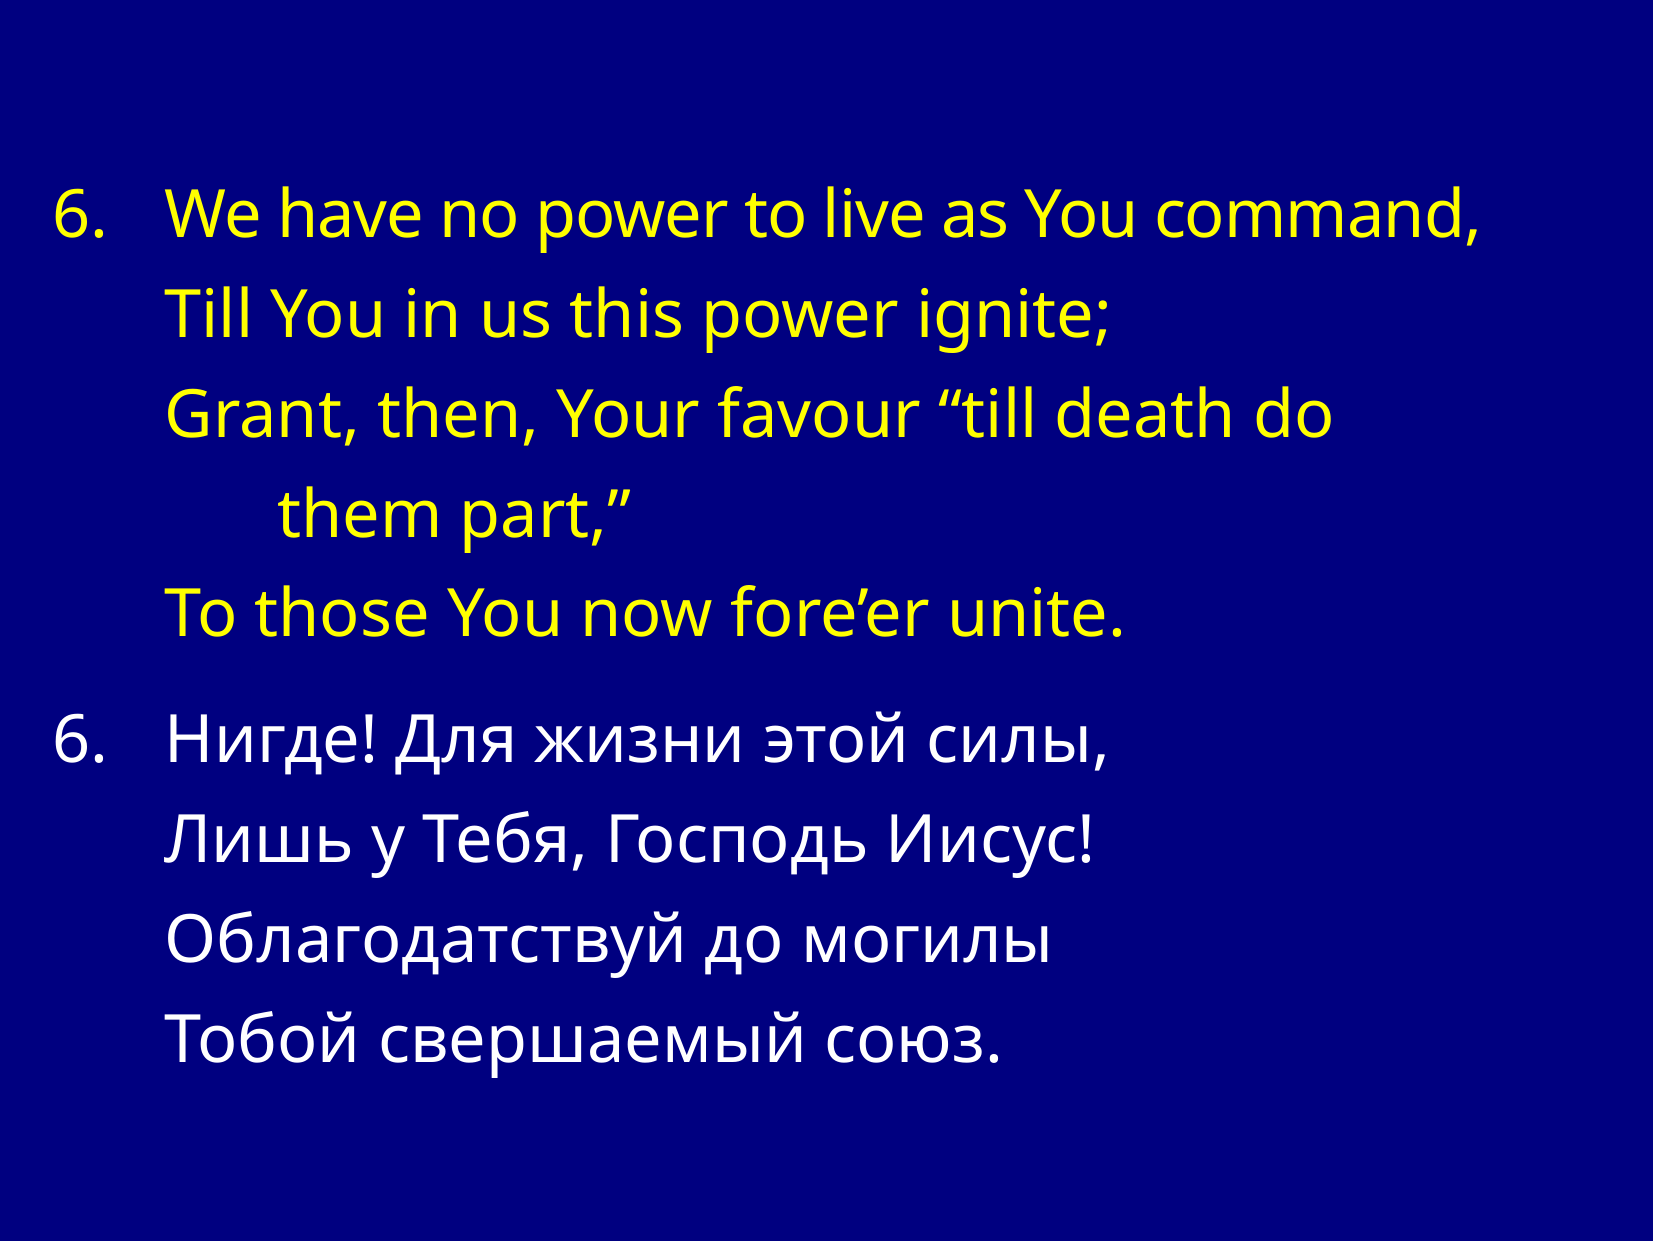

6.	We have no power to live as You command,
	Till You in us this power ignite;
	Grant, then, Your favour “till death do
		them part,”
	To those You now fore’er unite.
6.	Нигде! Для жизни этой силы,
	Лишь у Тебя, Господь Иисус!
	Облагодатствуй до могилы
	Тобой свершаемый союз.